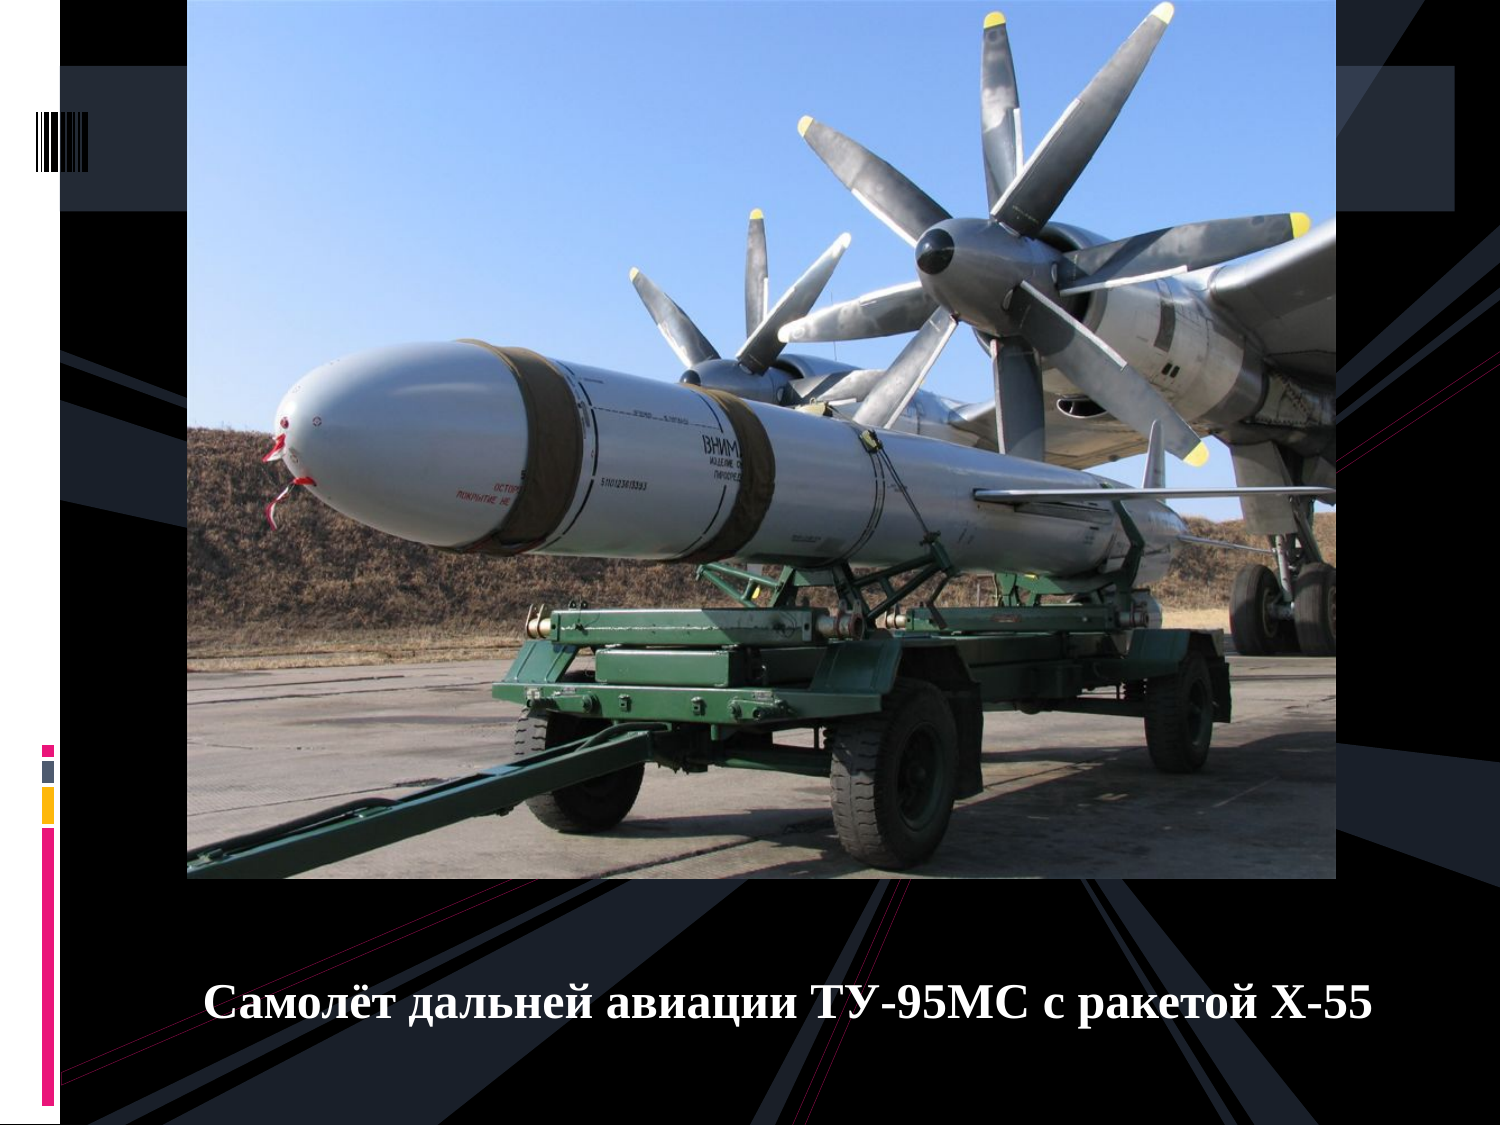

Самолёт дальней авиации ТУ-95МС с ракетой Х-55